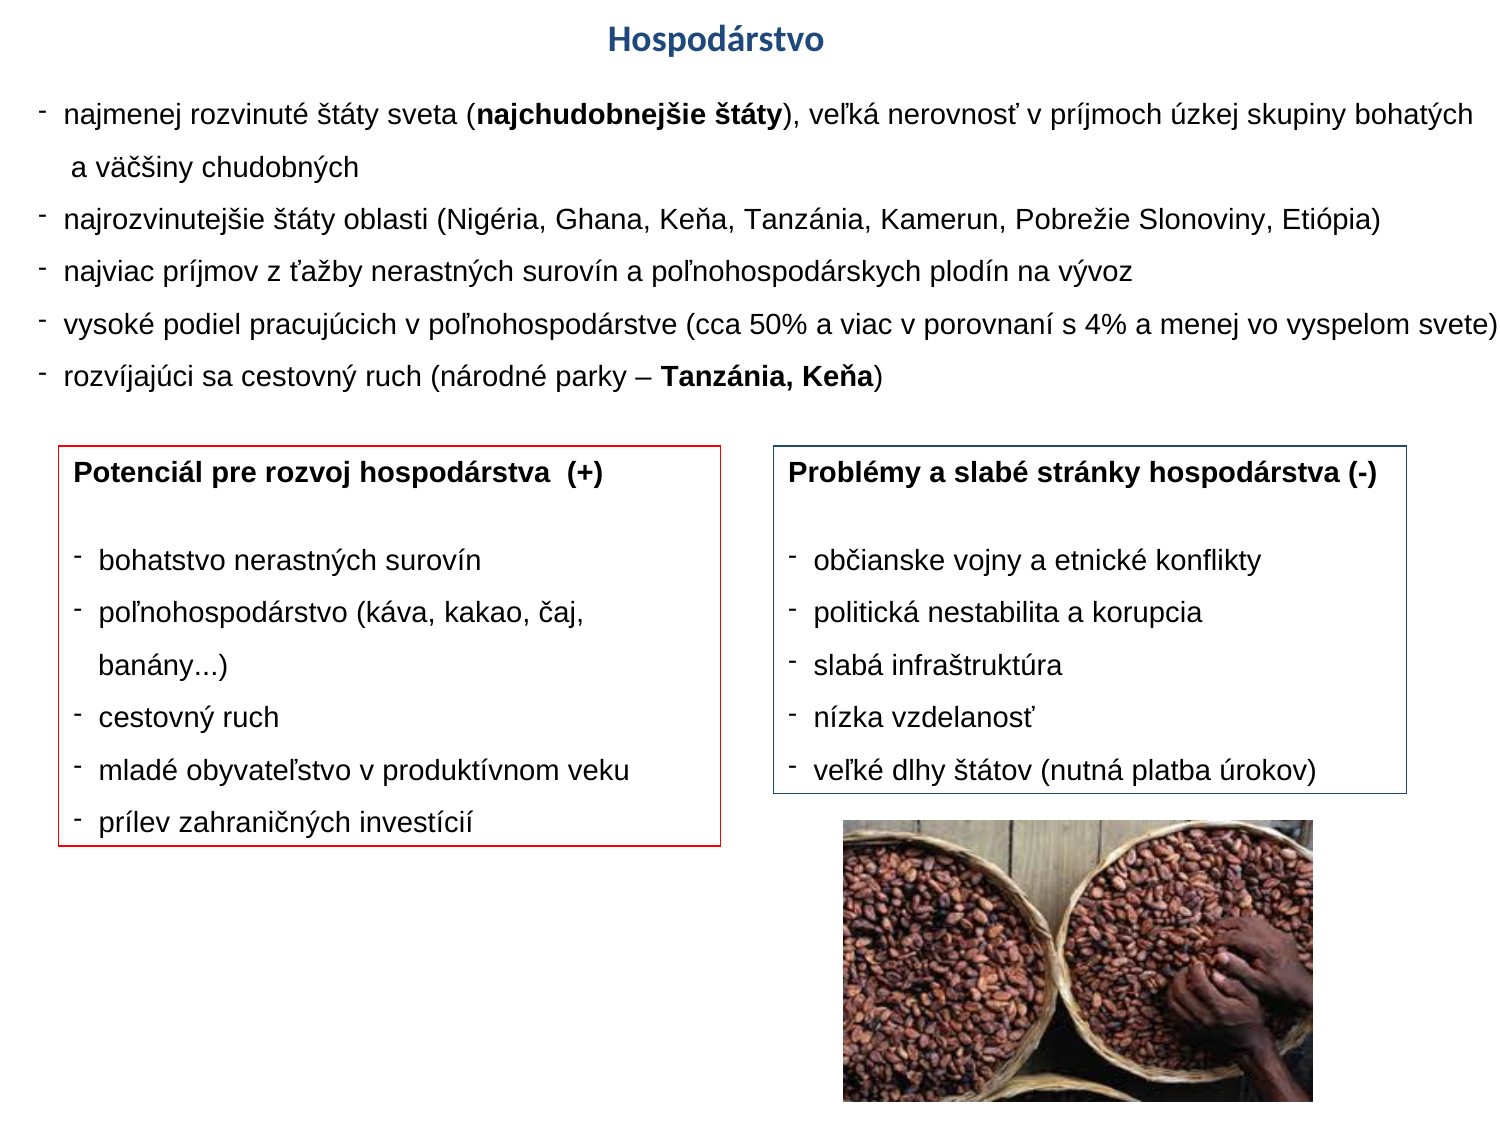

Hospodárstvo
 najmenej rozvinuté štáty sveta (najchudobnejšie štáty), veľká nerovnosť v príjmoch úzkej skupiny bohatých
 a väčšiny chudobných
 najrozvinutejšie štáty oblasti (Nigéria, Ghana, Keňa, Tanzánia, Kamerun, Pobrežie Slonoviny, Etiópia)
 najviac príjmov z ťažby nerastných surovín a poľnohospodárskych plodín na vývoz
 vysoké podiel pracujúcich v poľnohospodárstve (cca 50% a viac v porovnaní s 4% a menej vo vyspelom svete)
 rozvíjajúci sa cestovný ruch (národné parky – Tanzánia, Keňa)
Potenciál pre rozvoj hospodárstva (+)
 bohatstvo nerastných surovín
 poľnohospodárstvo (káva, kakao, čaj,
 banány...)
 cestovný ruch
 mladé obyvateľstvo v produktívnom veku
 prílev zahraničných investícií
Problémy a slabé stránky hospodárstva (-)
 občianske vojny a etnické konflikty
 politická nestabilita a korupcia
 slabá infraštruktúra
 nízka vzdelanosť
 veľké dlhy štátov (nutná platba úrokov)